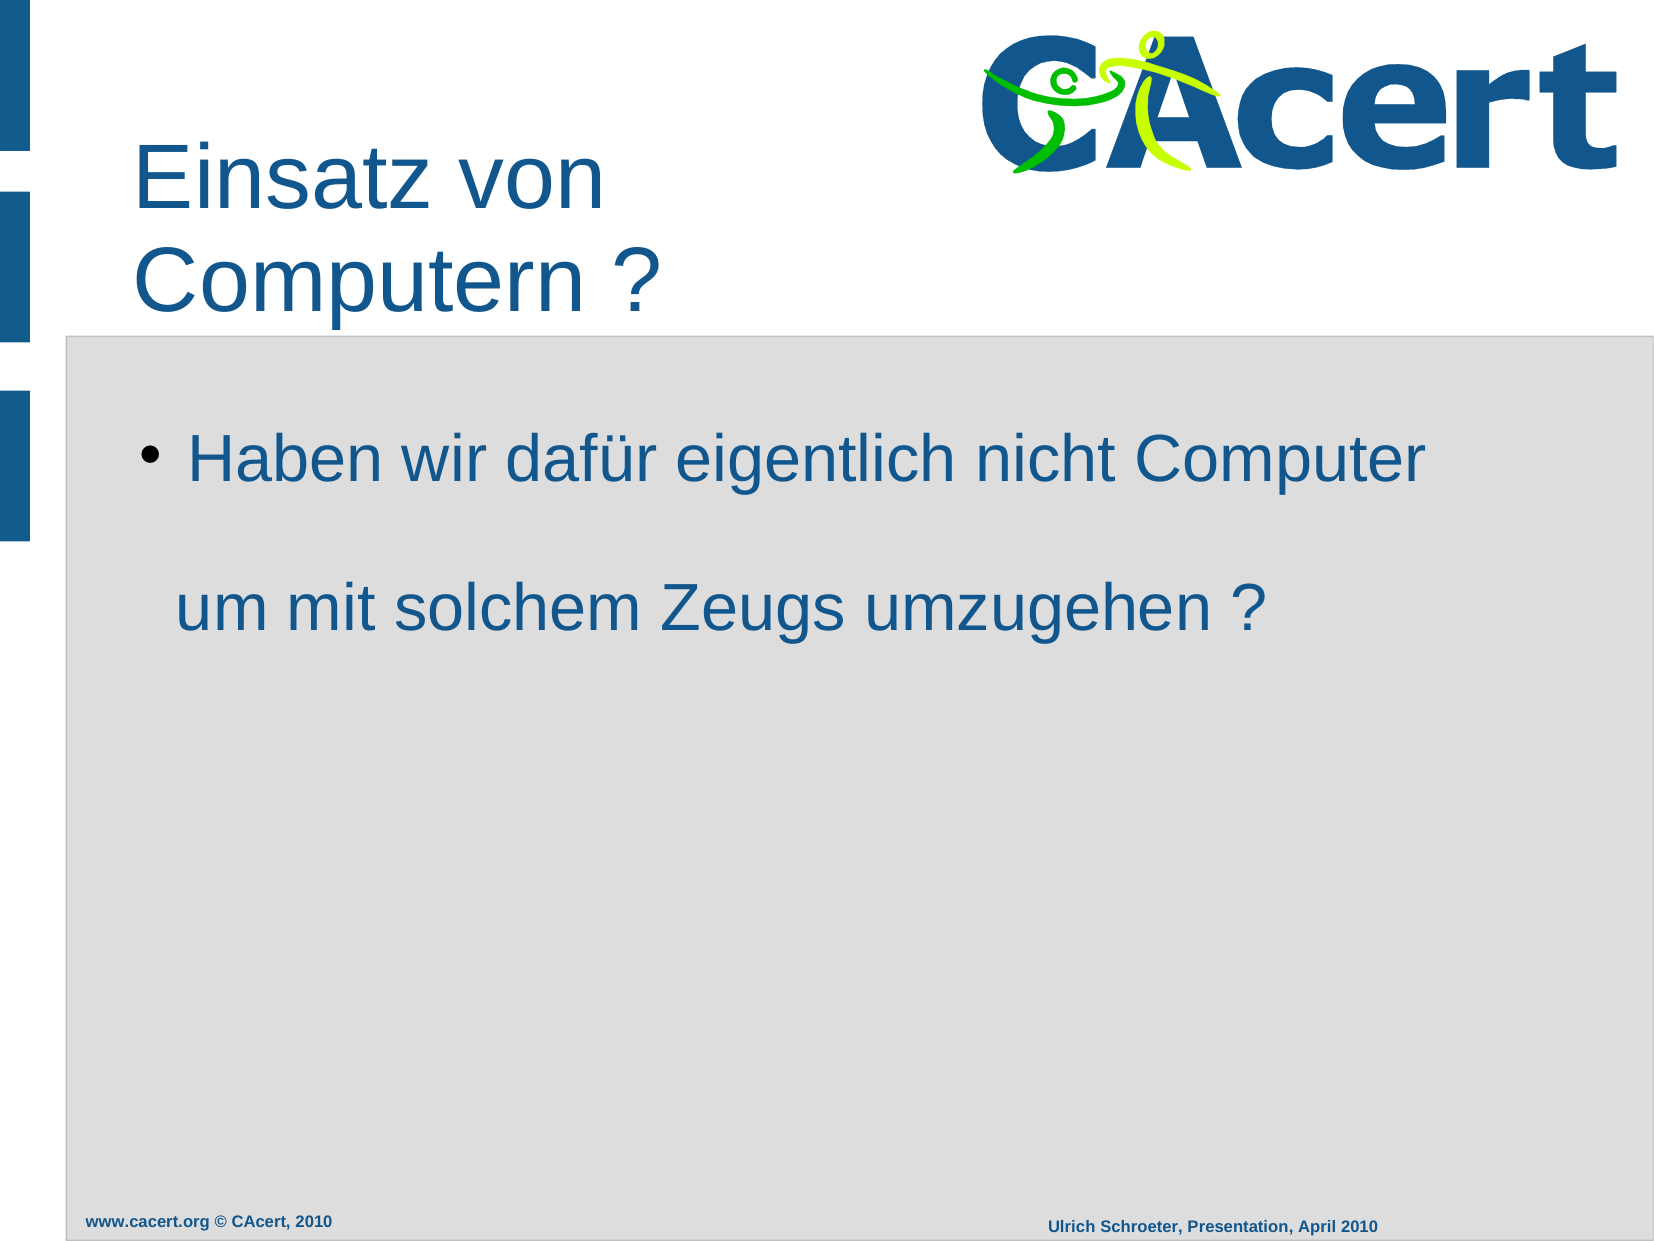

Einsatz von
Computern ?
 Haben wir dafür eigentlich nicht Computer
 um mit solchem Zeugs umzugehen ?